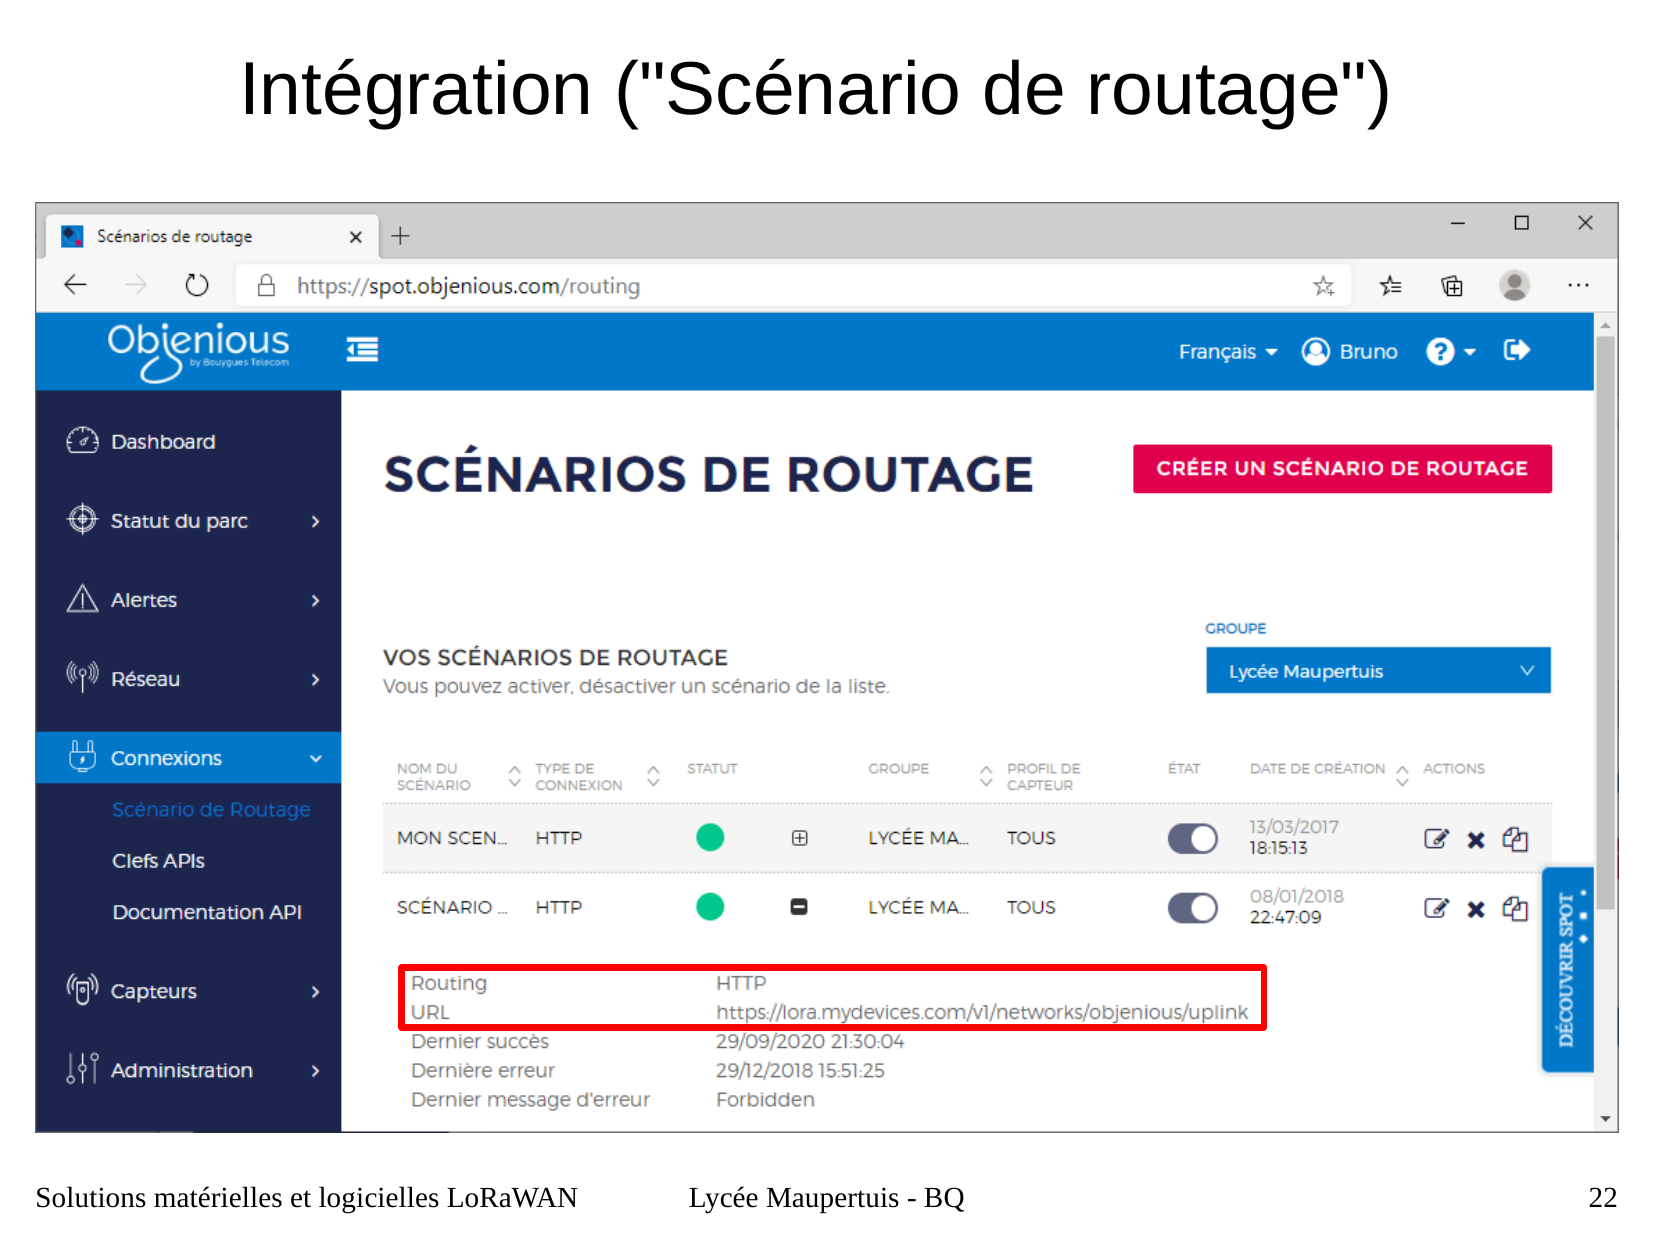

# Intégration ("Scénario de routage")
Solutions matérielles et logicielles LoRaWAN
Lycée Maupertuis - BQ
22